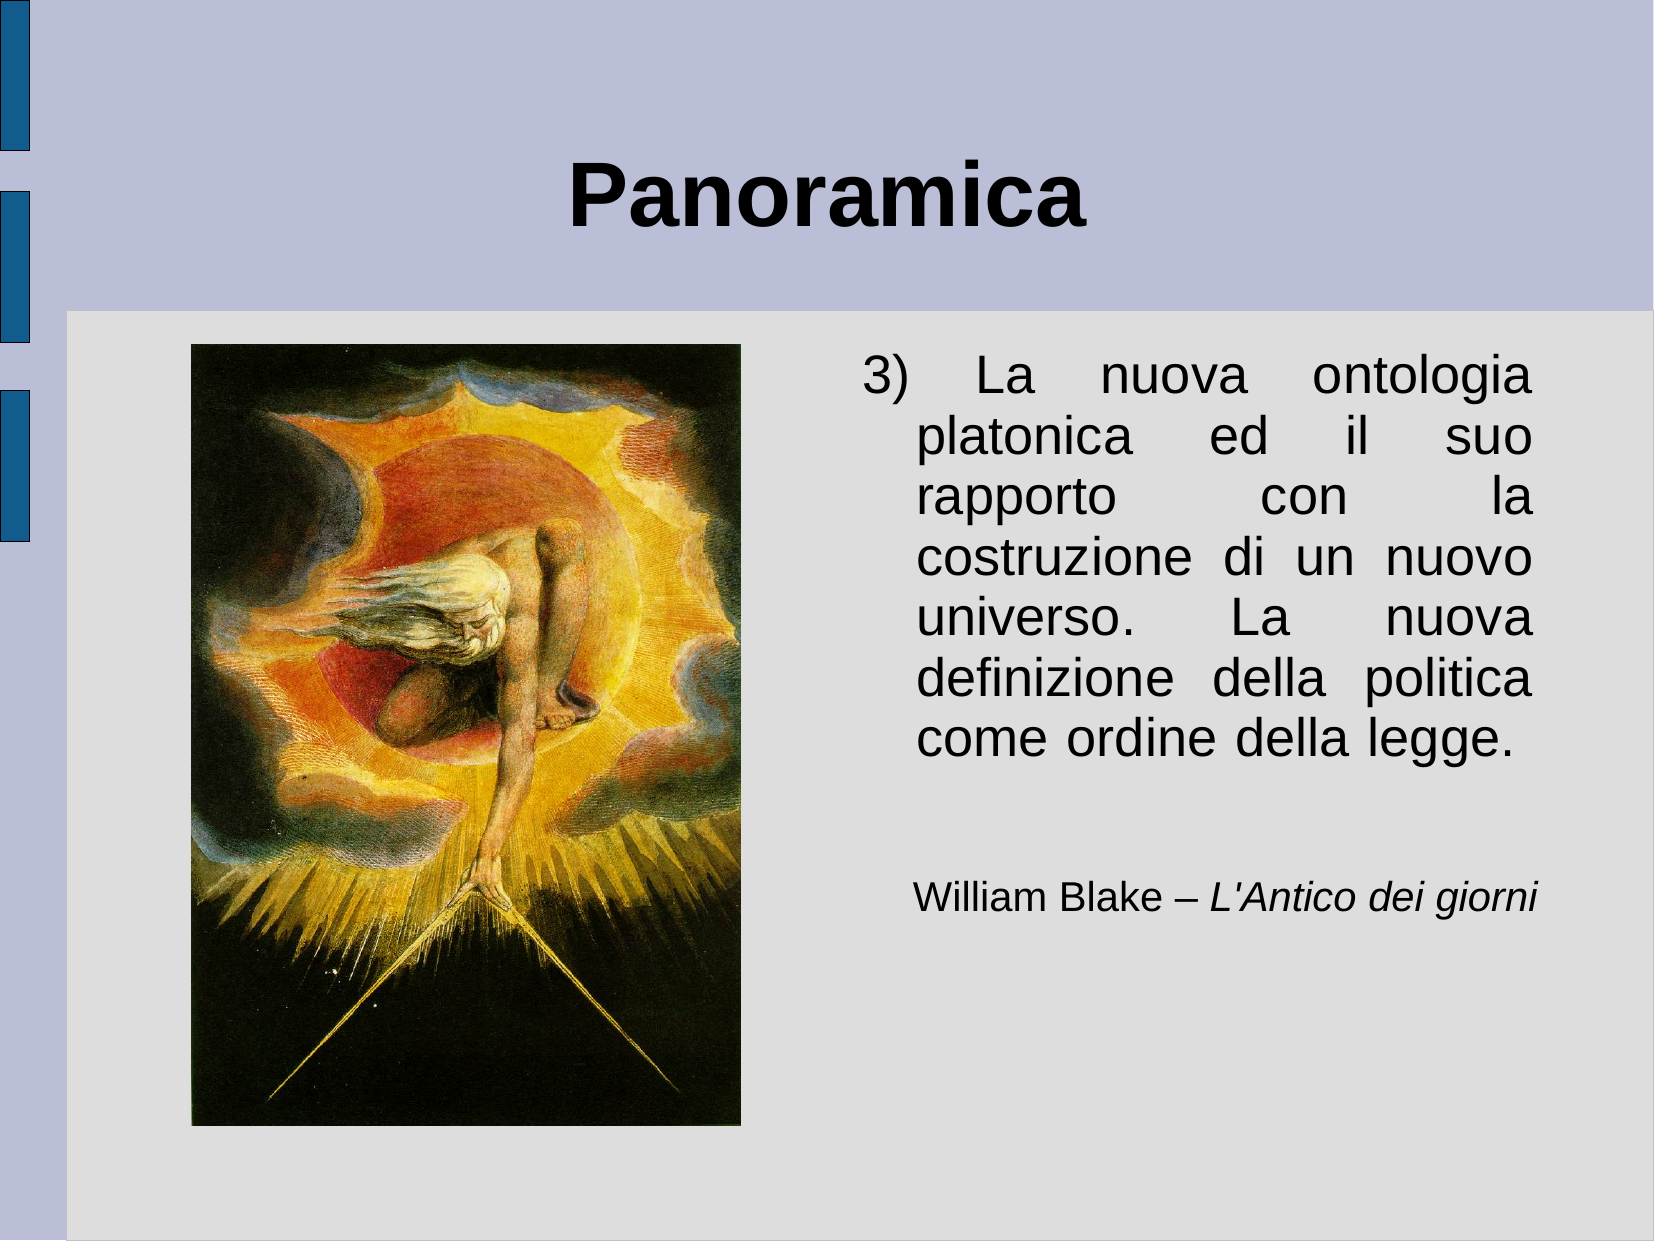

# Panoramica
3) La nuova ontologia platonica ed il suo rapporto con la costruzione di un nuovo universo. La nuova definizione della politica come ordine della legge.
William Blake – L'Antico dei giorni